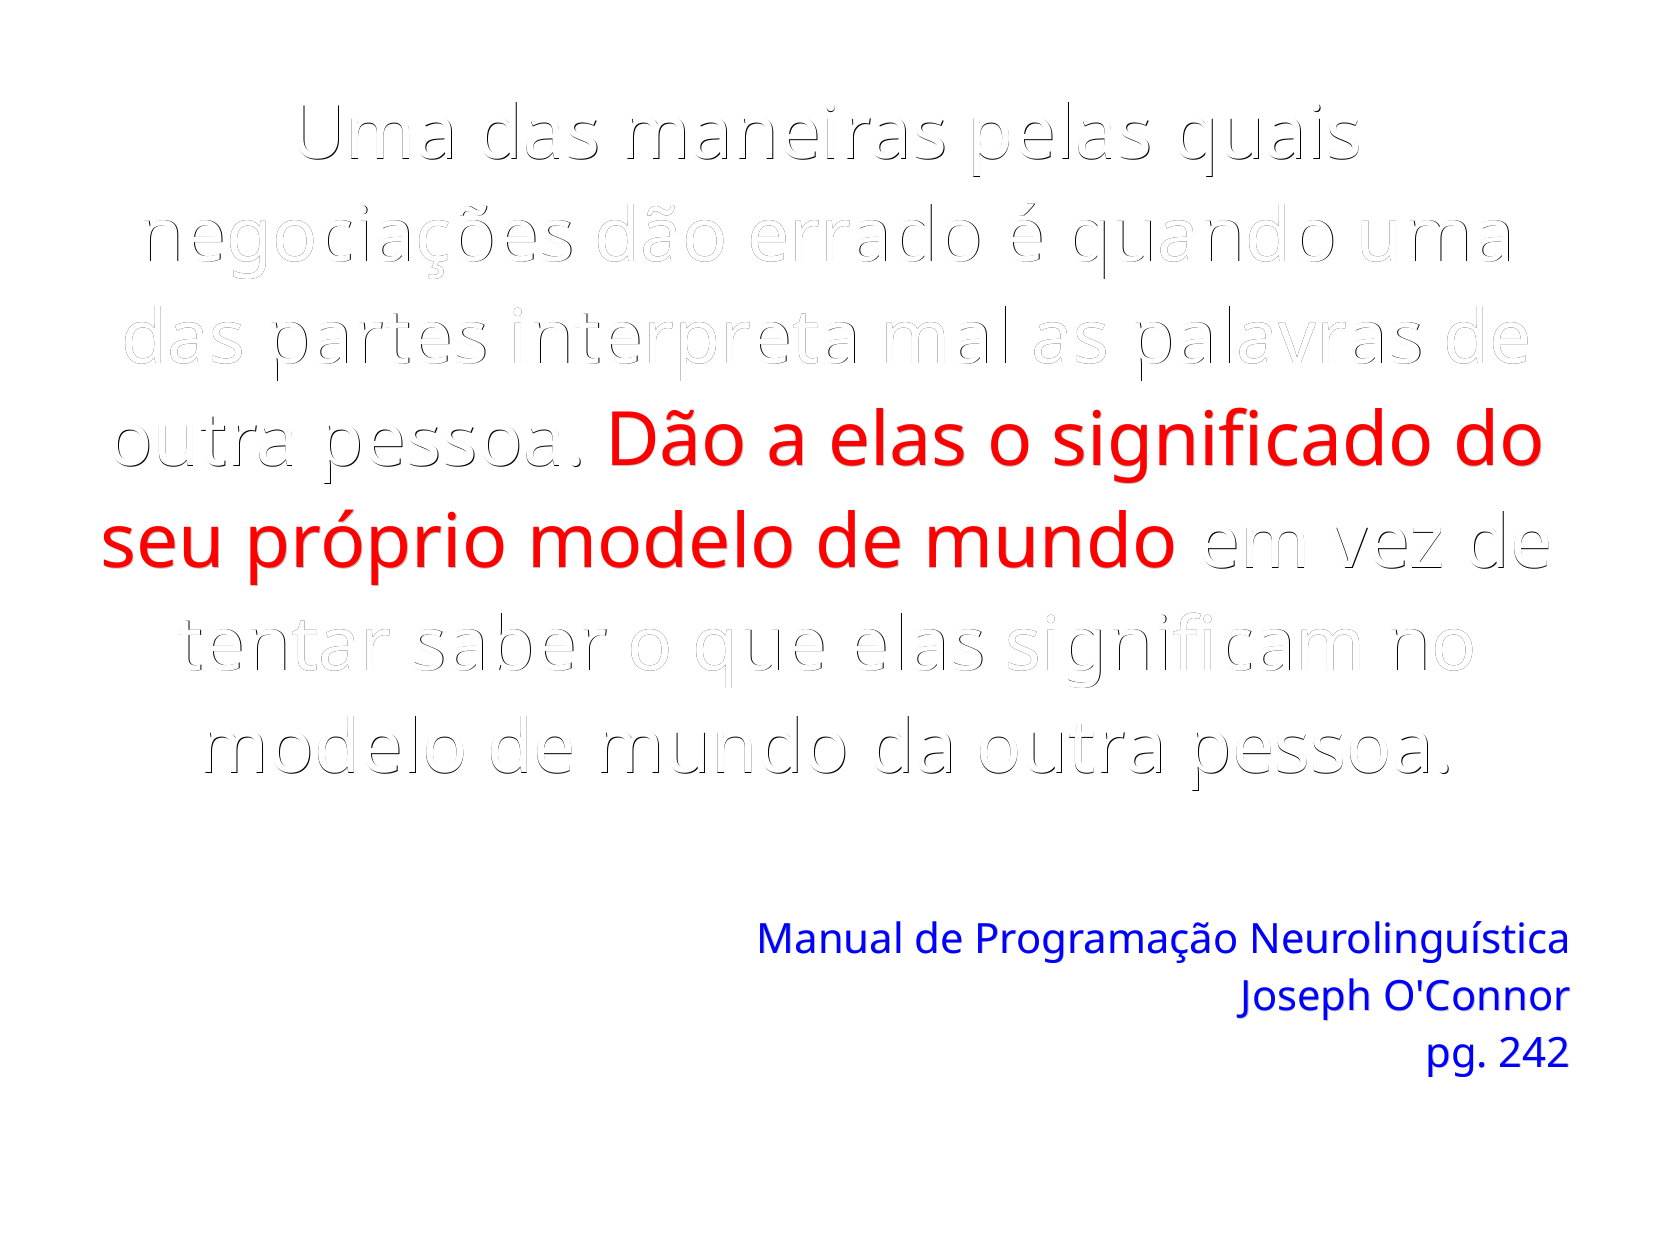

# Uma das maneiras pelas quais negociações dão errado é quando uma das partes interpreta mal as palavras de outra pessoa. Dão a elas o significado do seu próprio modelo de mundo em vez de tentar saber o que elas significam no modelo de mundo da outra pessoa.
Manual de Programação Neurolinguística
Joseph O'Connor
pg. 242